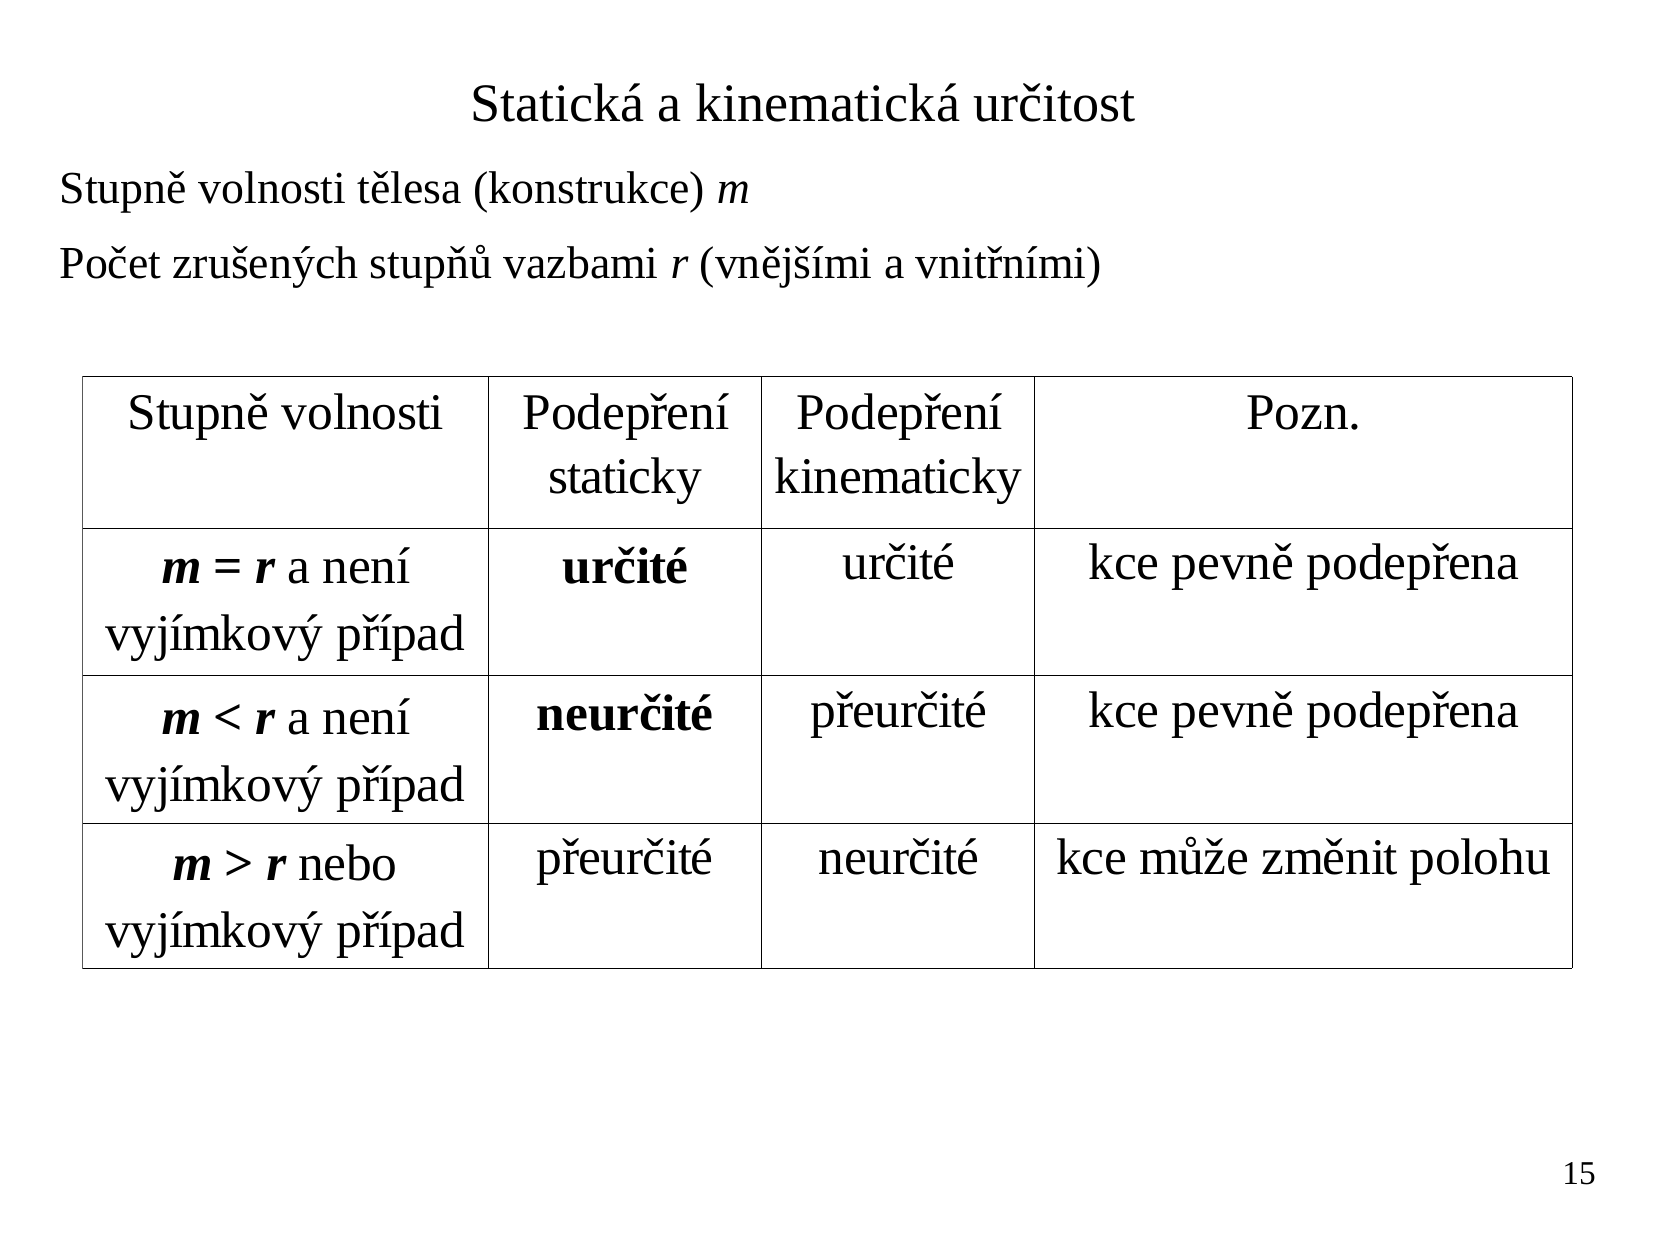

# Statická a kinematická určitost
Stupně volnosti tělesa (konstrukce) m
Počet zrušených stupňů vazbami r (vnějšími a vnitřními)
15